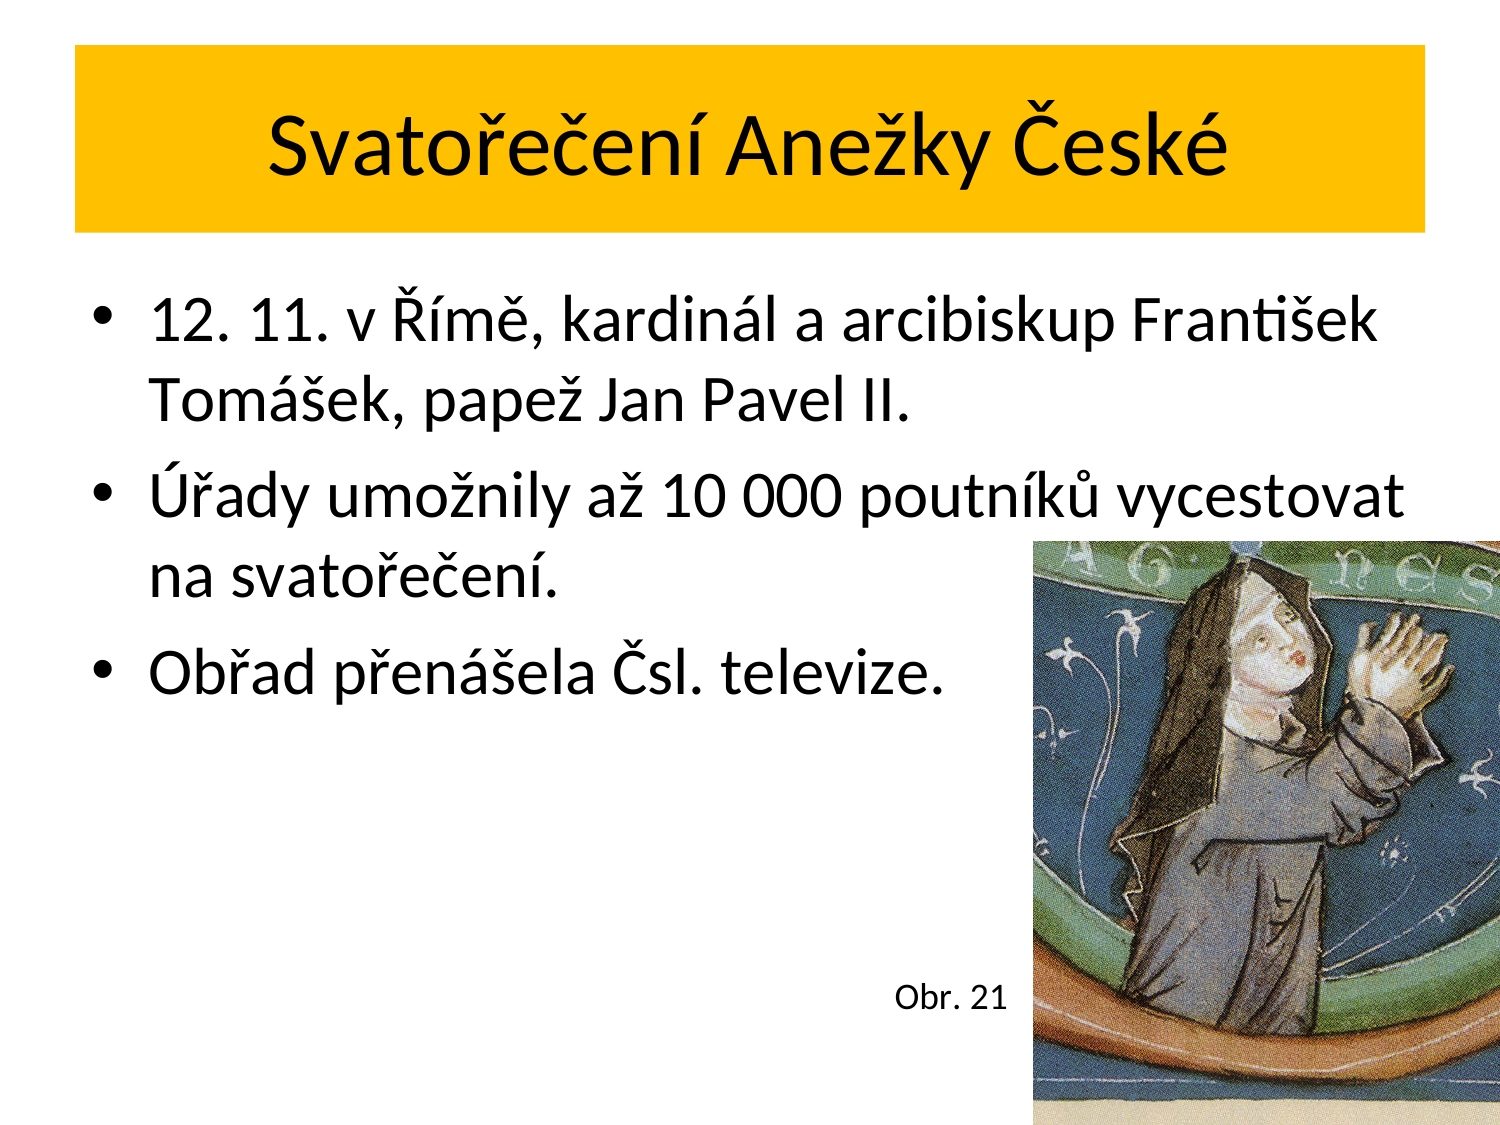

# Svatořečení Anežky České
12. 11. v Římě, kardinál a arcibiskup František Tomášek, papež Jan Pavel II.
Úřady umožnily až 10 000 poutníků vycestovat na svatořečení.
Obřad přenášela Čsl. televize.
Obr. 21